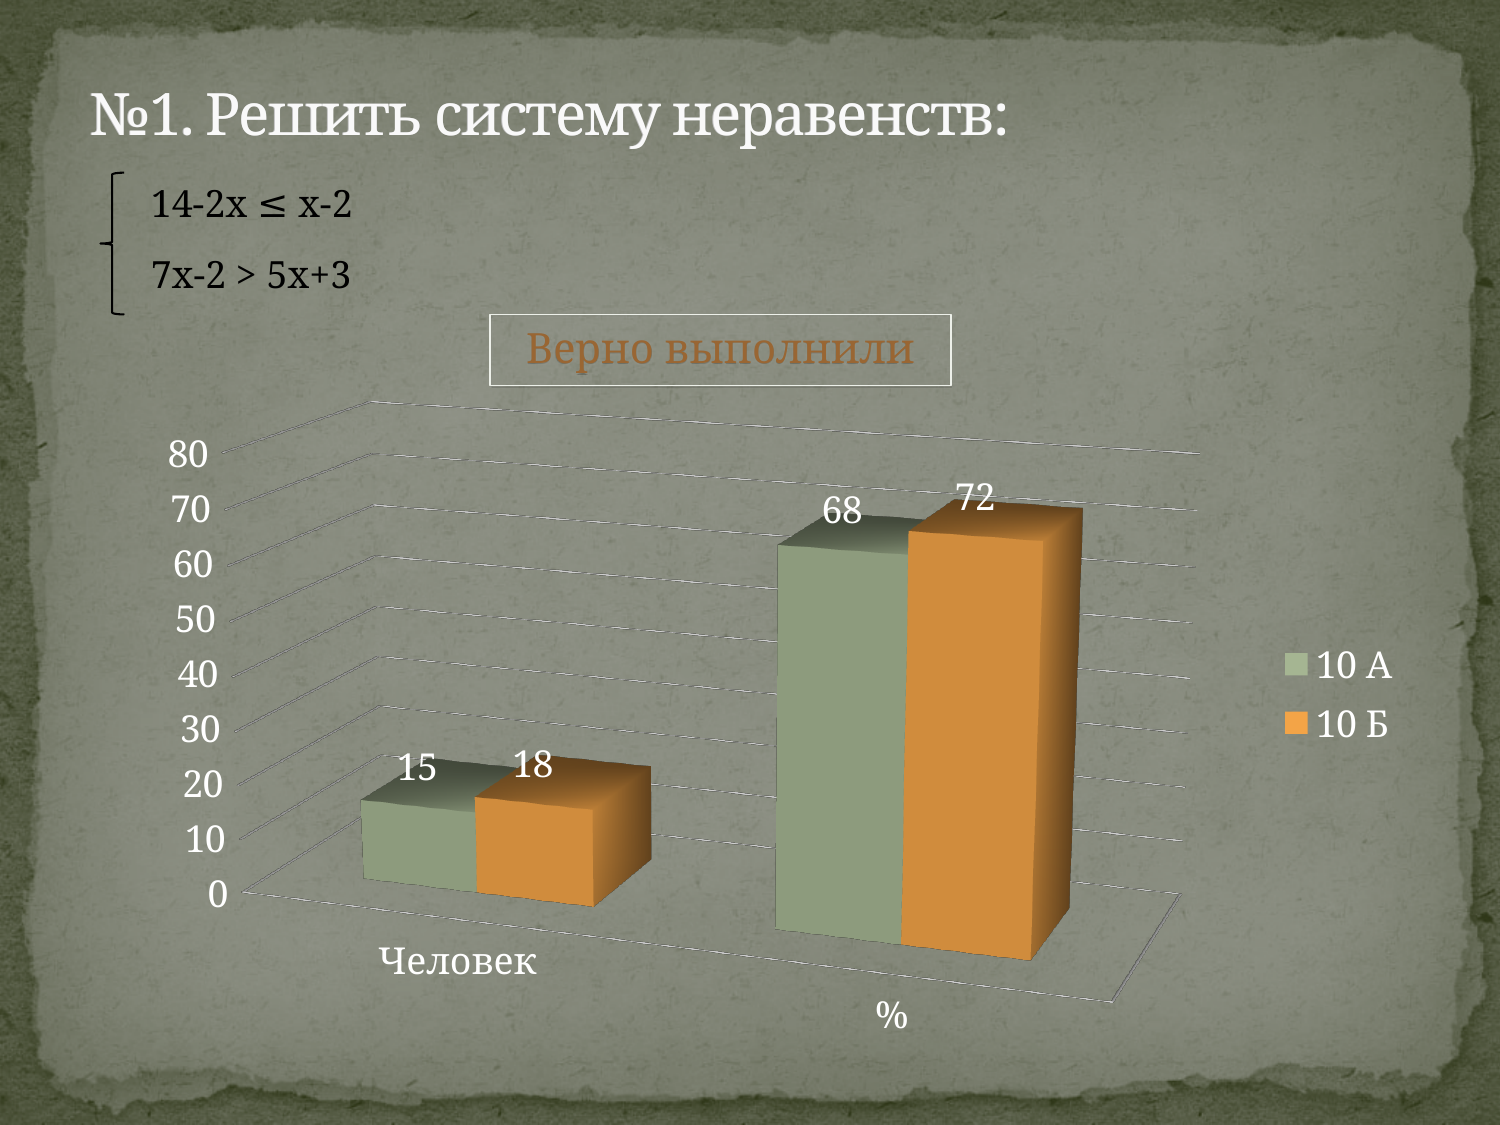

# №1. Решить систему неравенств:
14-2x ≤ x-2
7x-2 > 5x+3
Верно выполнили
[unsupported chart]